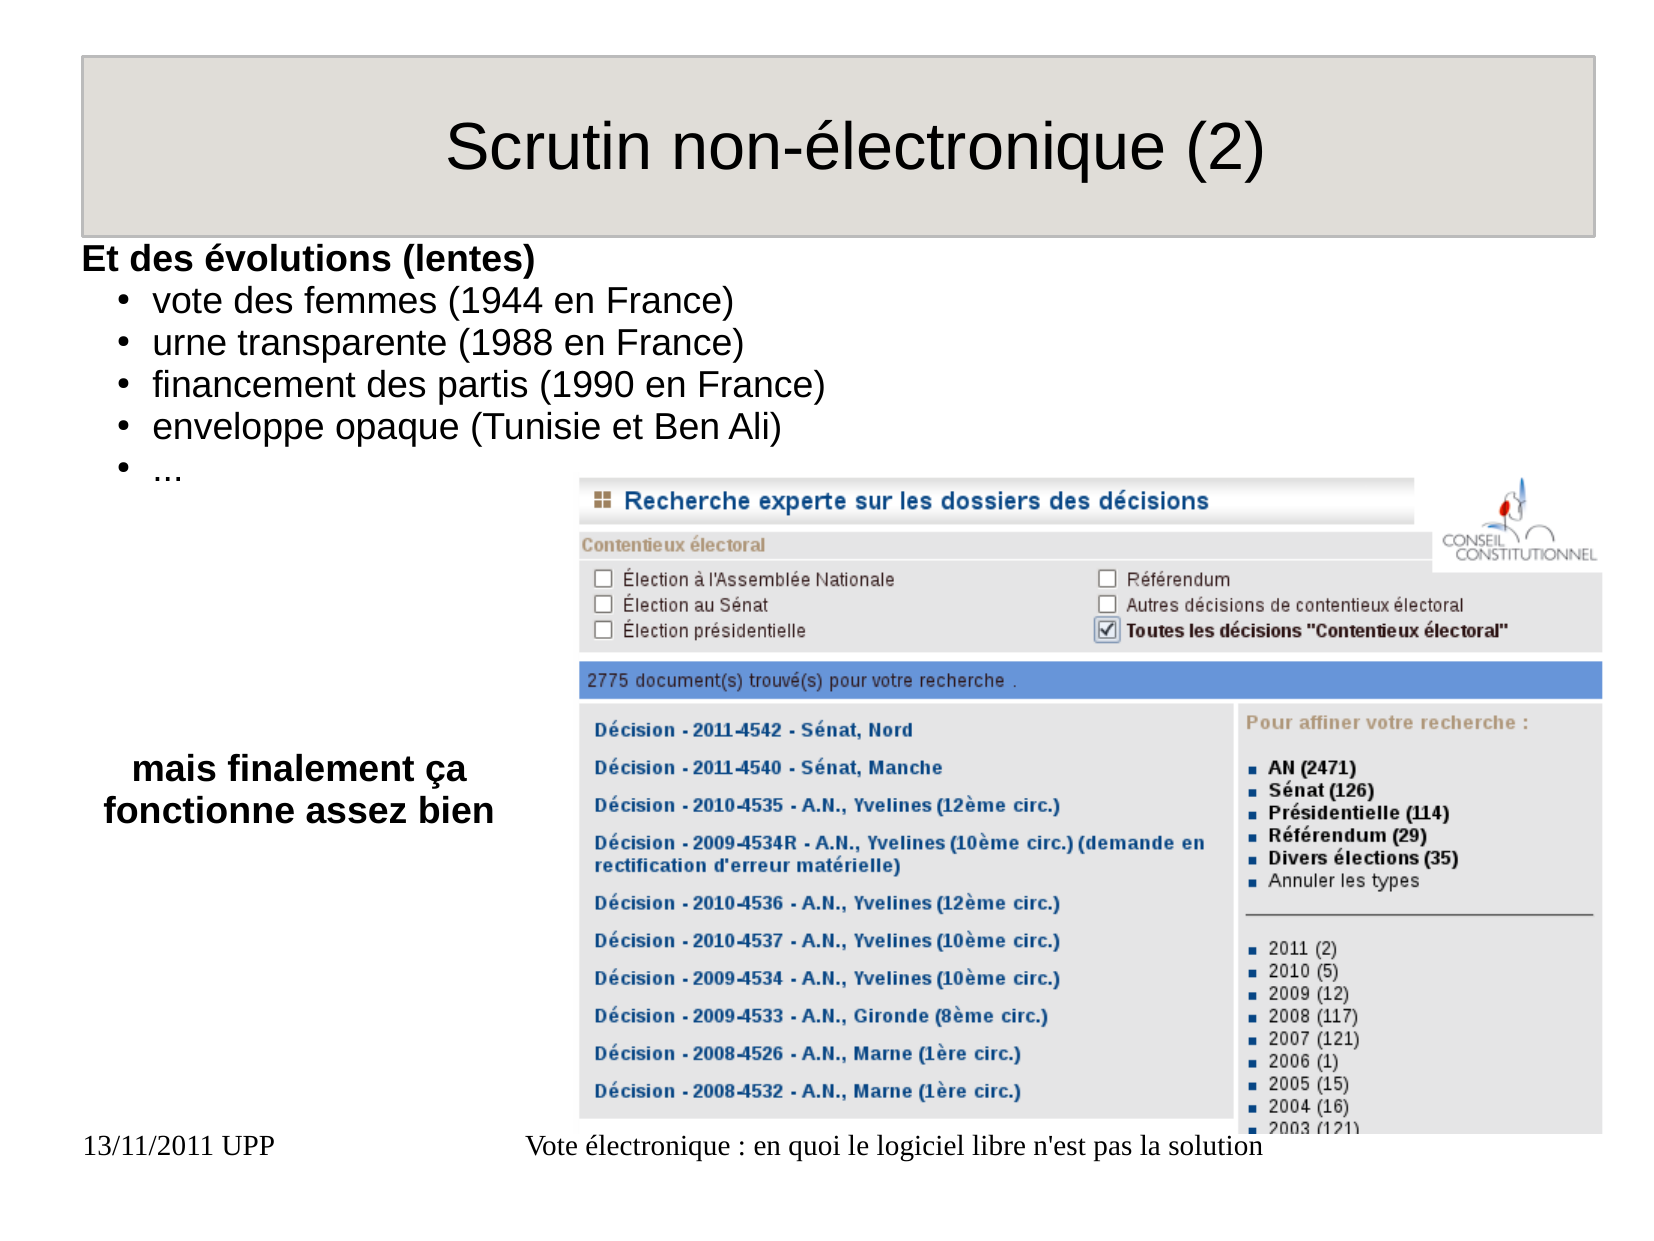

# Scrutin non-électronique (2)
Et des évolutions (lentes)
vote des femmes (1944 en France)
urne transparente (1988 en France)
financement des partis (1990 en France)
enveloppe opaque (Tunisie et Ben Ali)
...
mais finalement ça
fonctionne assez bien